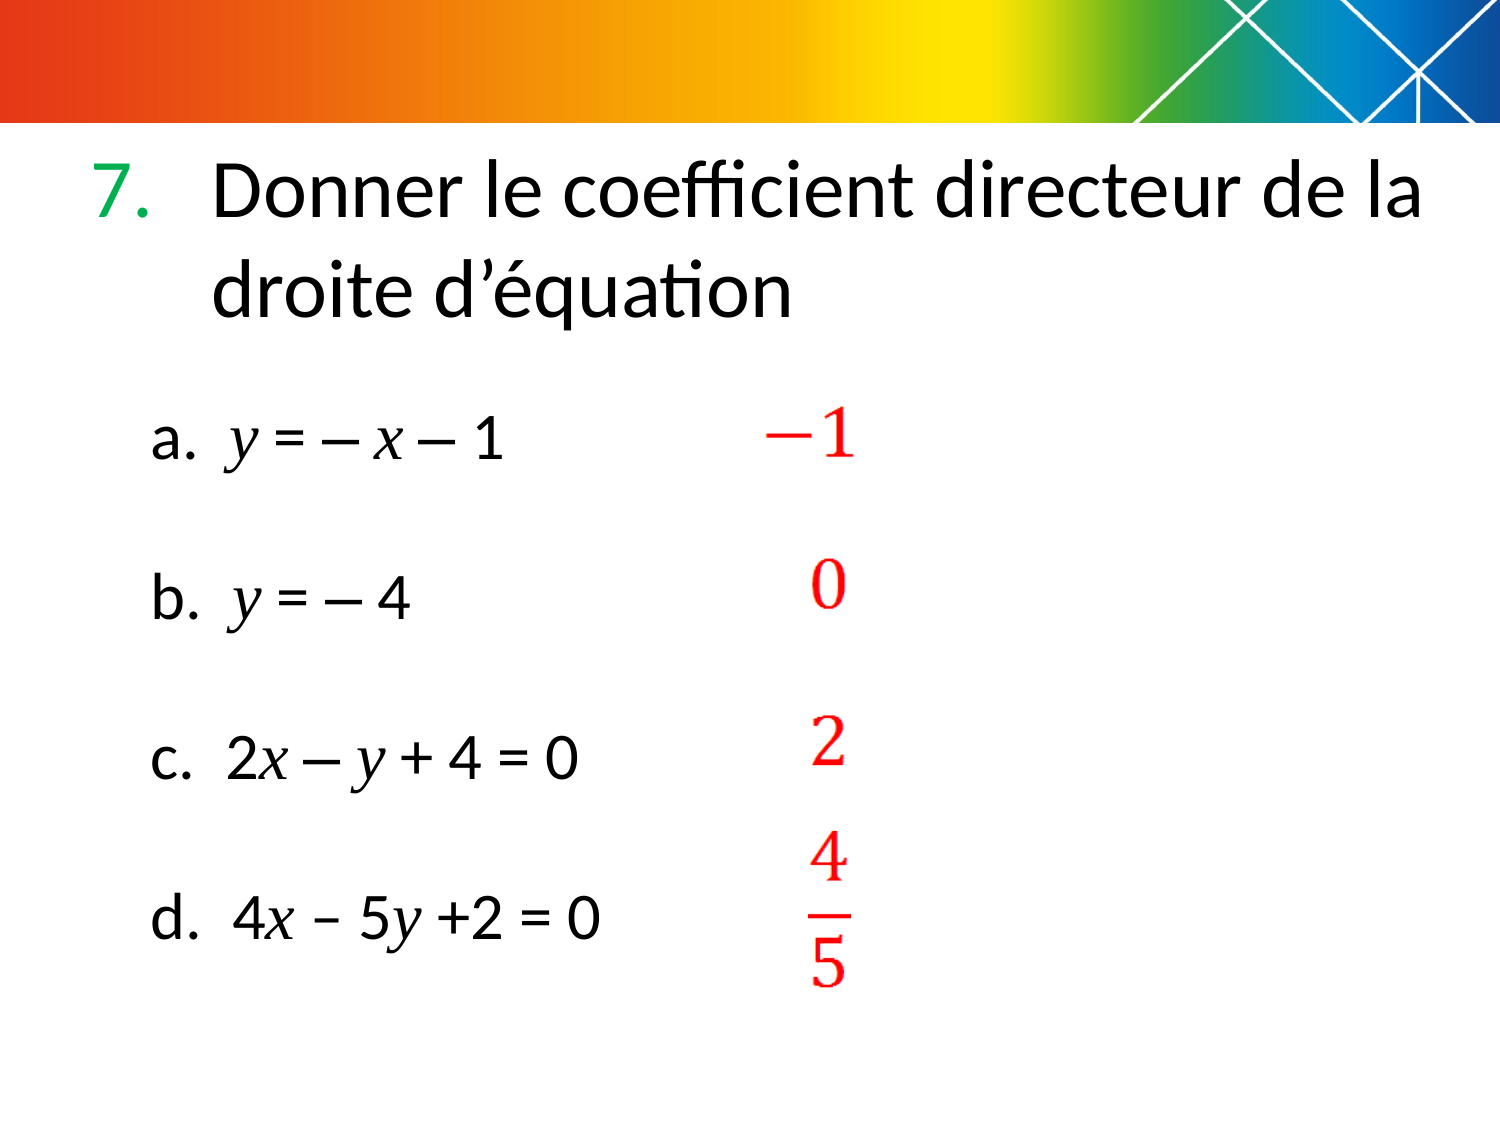

# Donner le coefficient directeur de la droite d’équation
a. y = – x – 1
b. y = – 4
c. 2x – y + 4 = 0
d. 4x – 5y +2 = 0